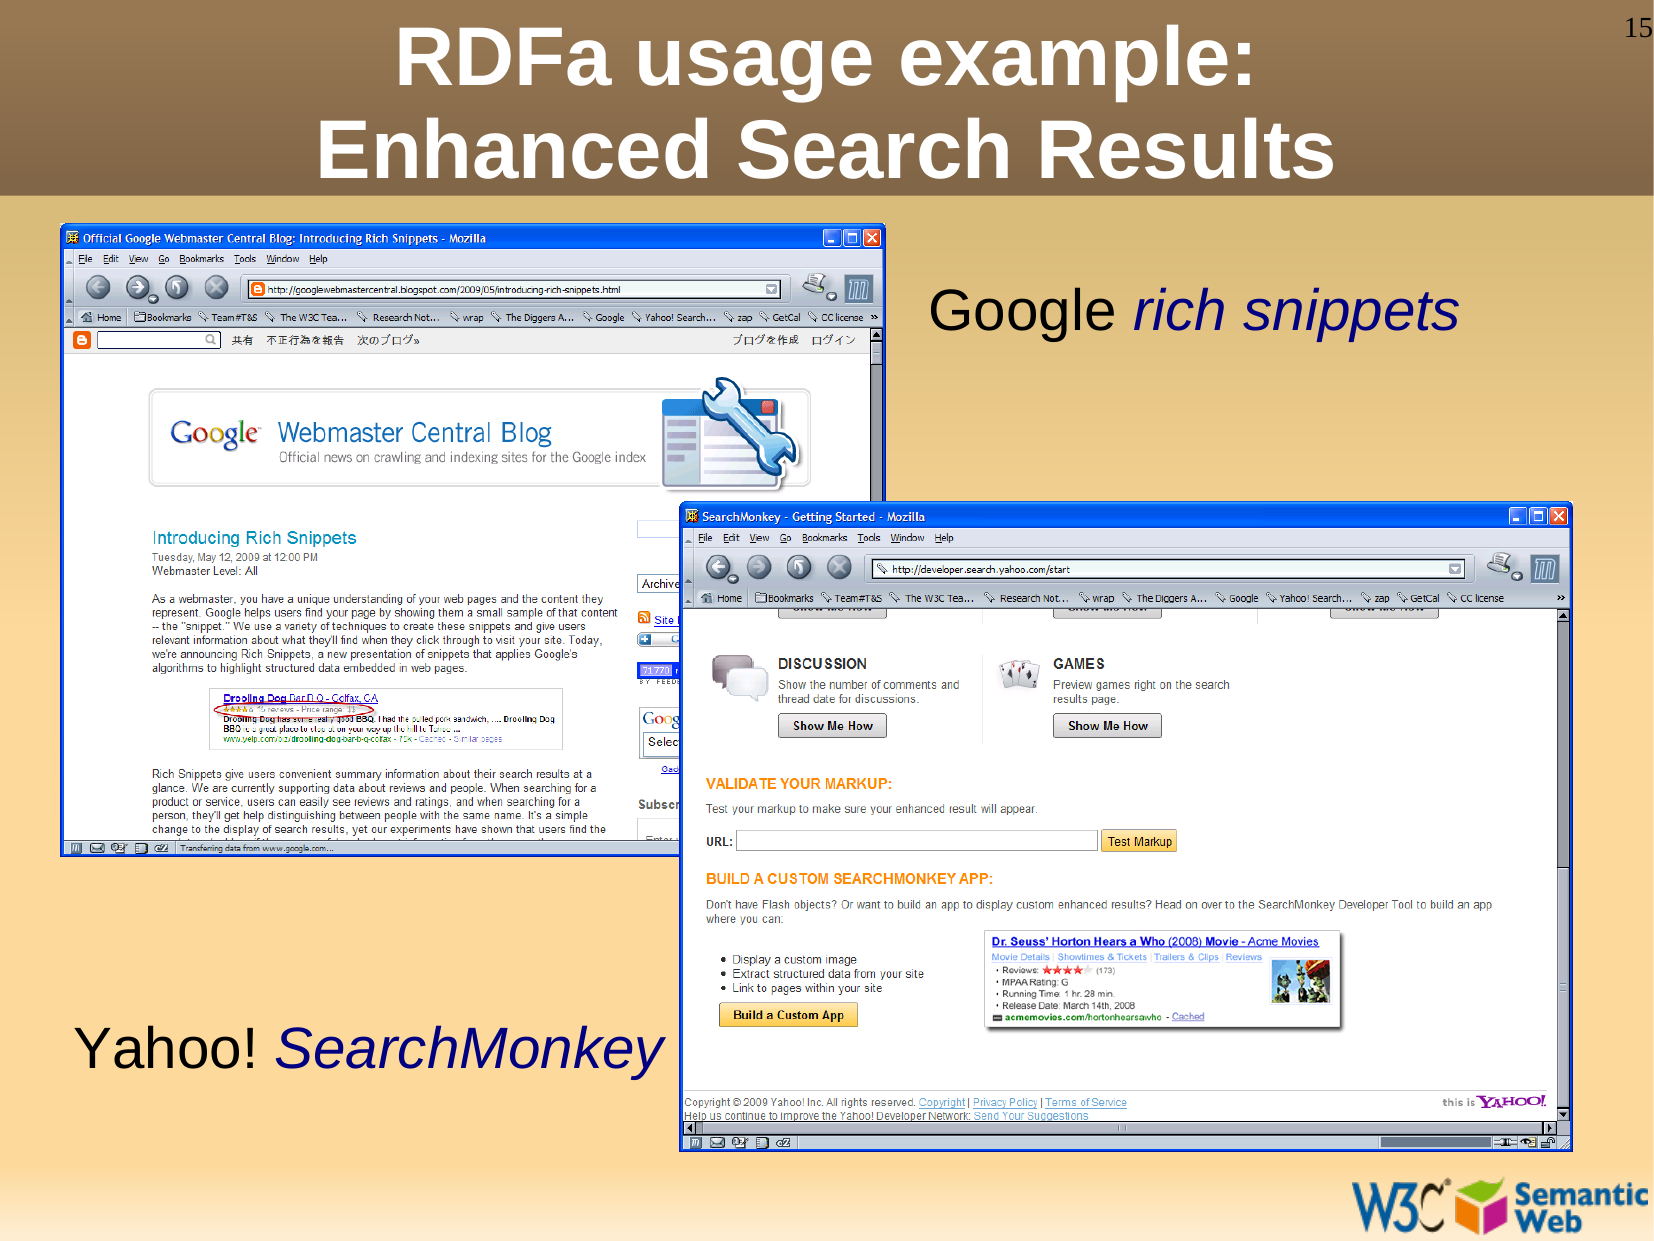

# RDFa usage example: Enhanced Search Results
15
Google rich snippets
Yahoo! SearchMonkey